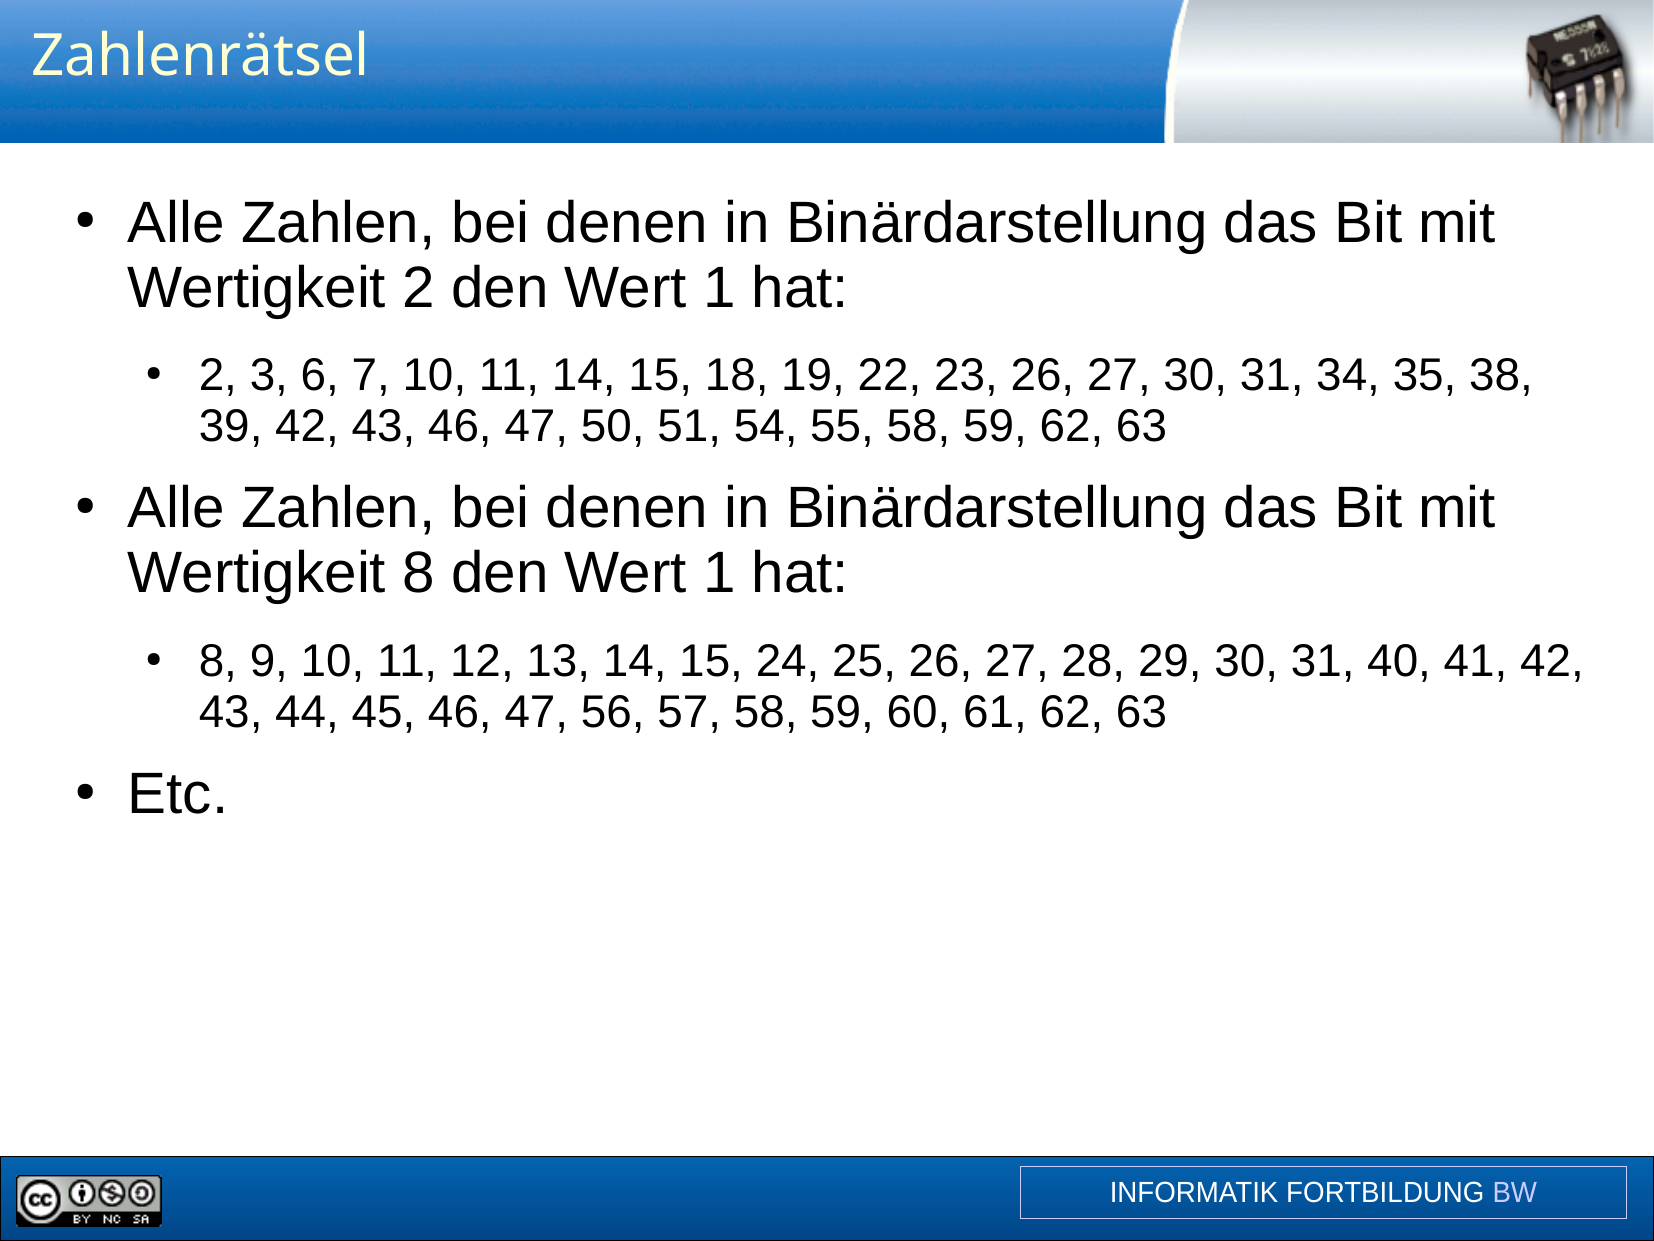

# Zahlenrätsel
Alle Zahlen, bei denen in Binärdarstellung das Bit mit Wertigkeit 2 den Wert 1 hat:
2, 3, 6, 7, 10, 11, 14, 15, 18, 19, 22, 23, 26, 27, 30, 31, 34, 35, 38, 39, 42, 43, 46, 47, 50, 51, 54, 55, 58, 59, 62, 63
Alle Zahlen, bei denen in Binärdarstellung das Bit mit Wertigkeit 8 den Wert 1 hat:
8, 9, 10, 11, 12, 13, 14, 15, 24, 25, 26, 27, 28, 29, 30, 31, 40, 41, 42, 43, 44, 45, 46, 47, 56, 57, 58, 59, 60, 61, 62, 63
Etc.